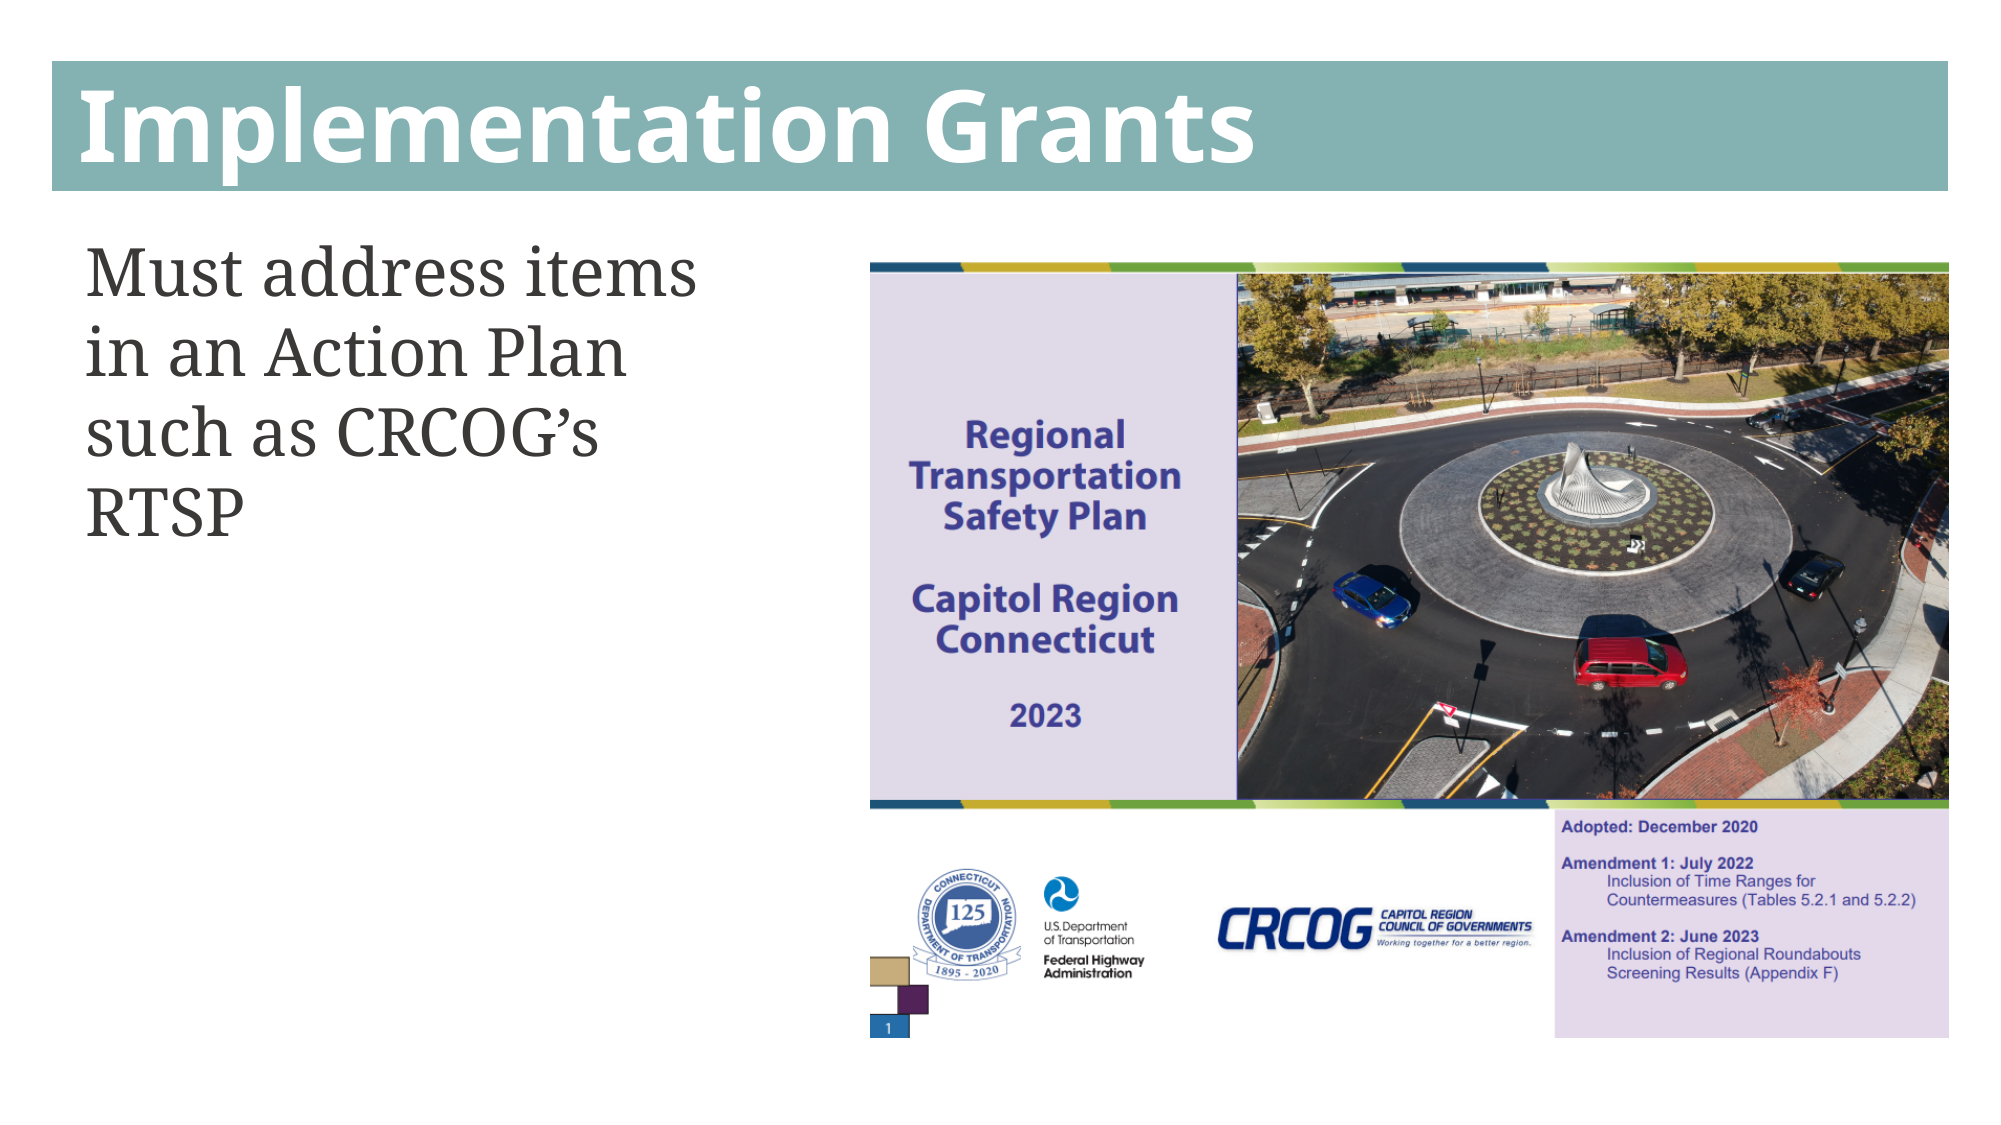

Implementation Grants
Must address items
in an Action Plan such as CRCOG’s RTSP